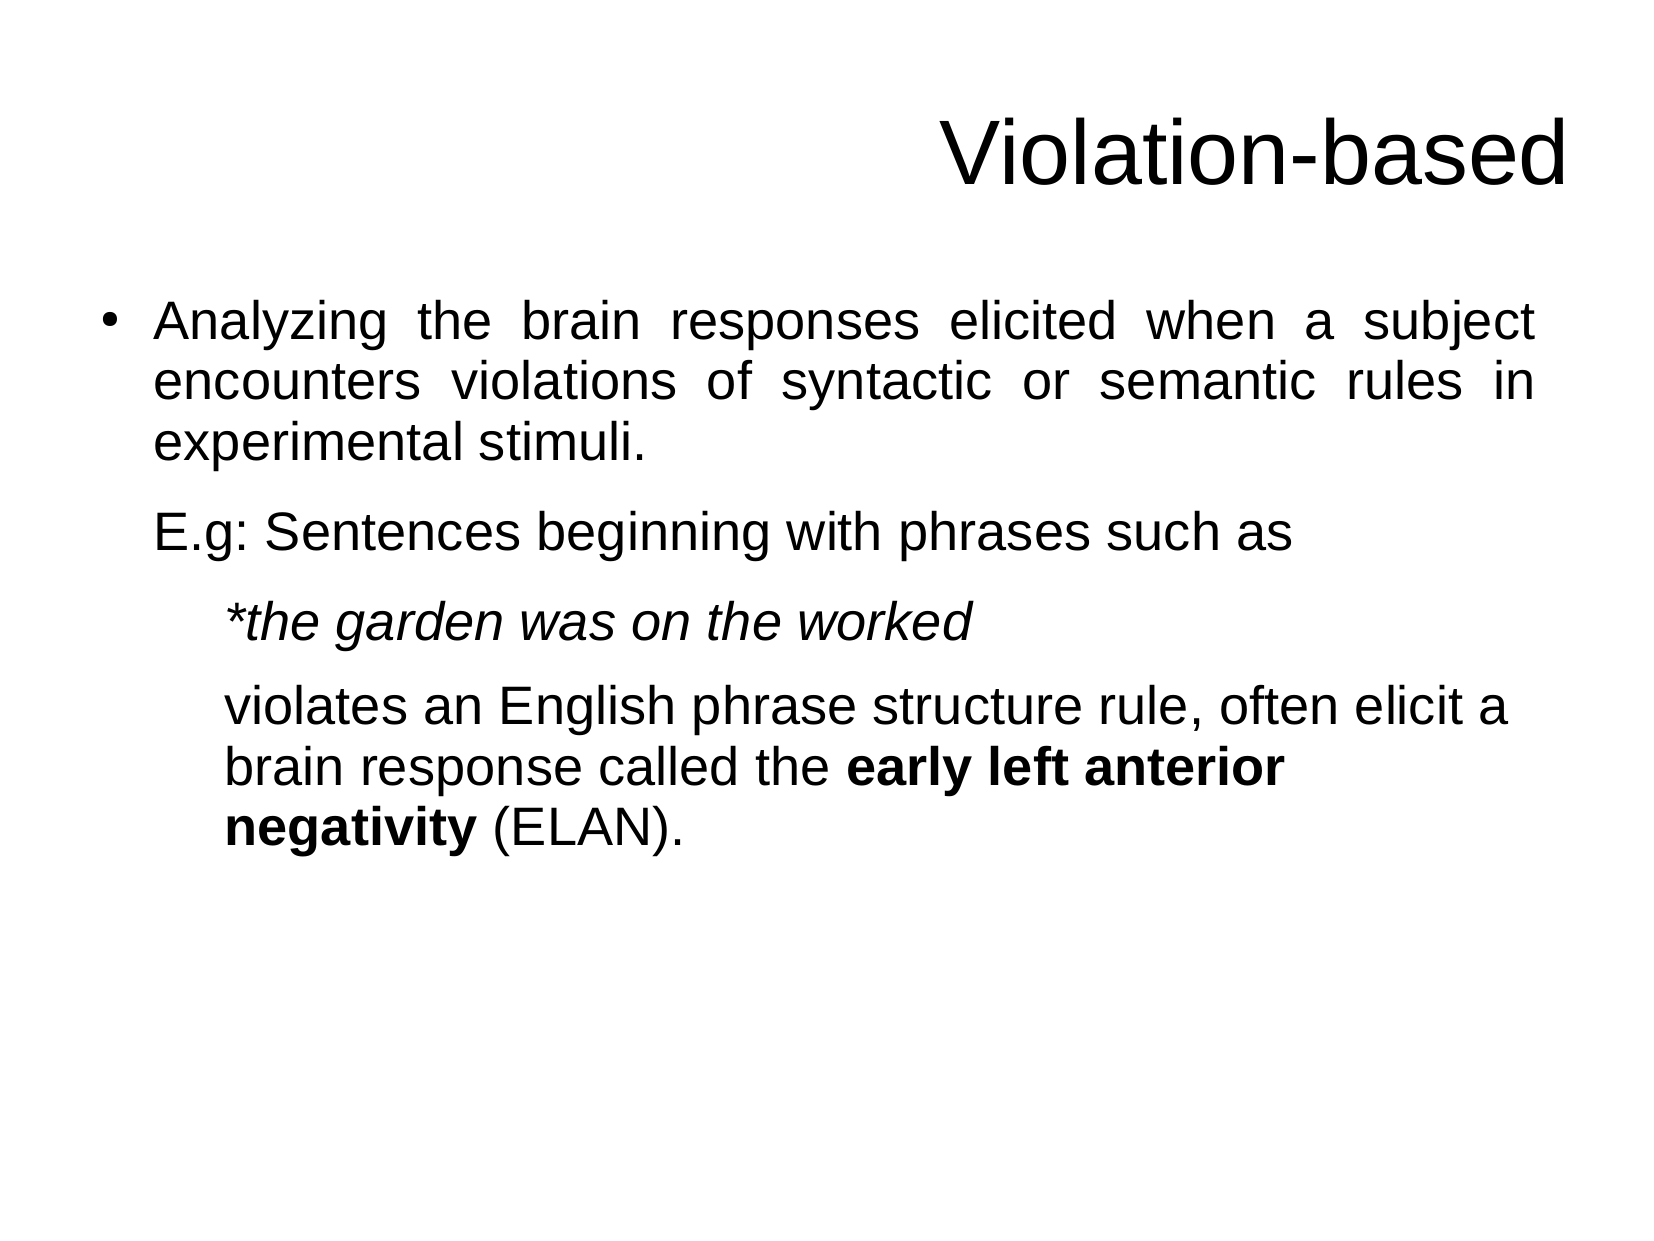

# Violation-based
Analyzing the brain responses elicited when a subject encounters violations of syntactic or semantic rules in experimental stimuli.
E.g: Sentences beginning with phrases such as
*the garden was on the worked
violates an English phrase structure rule, often elicit a brain response called the early left anterior negativity (ELAN).